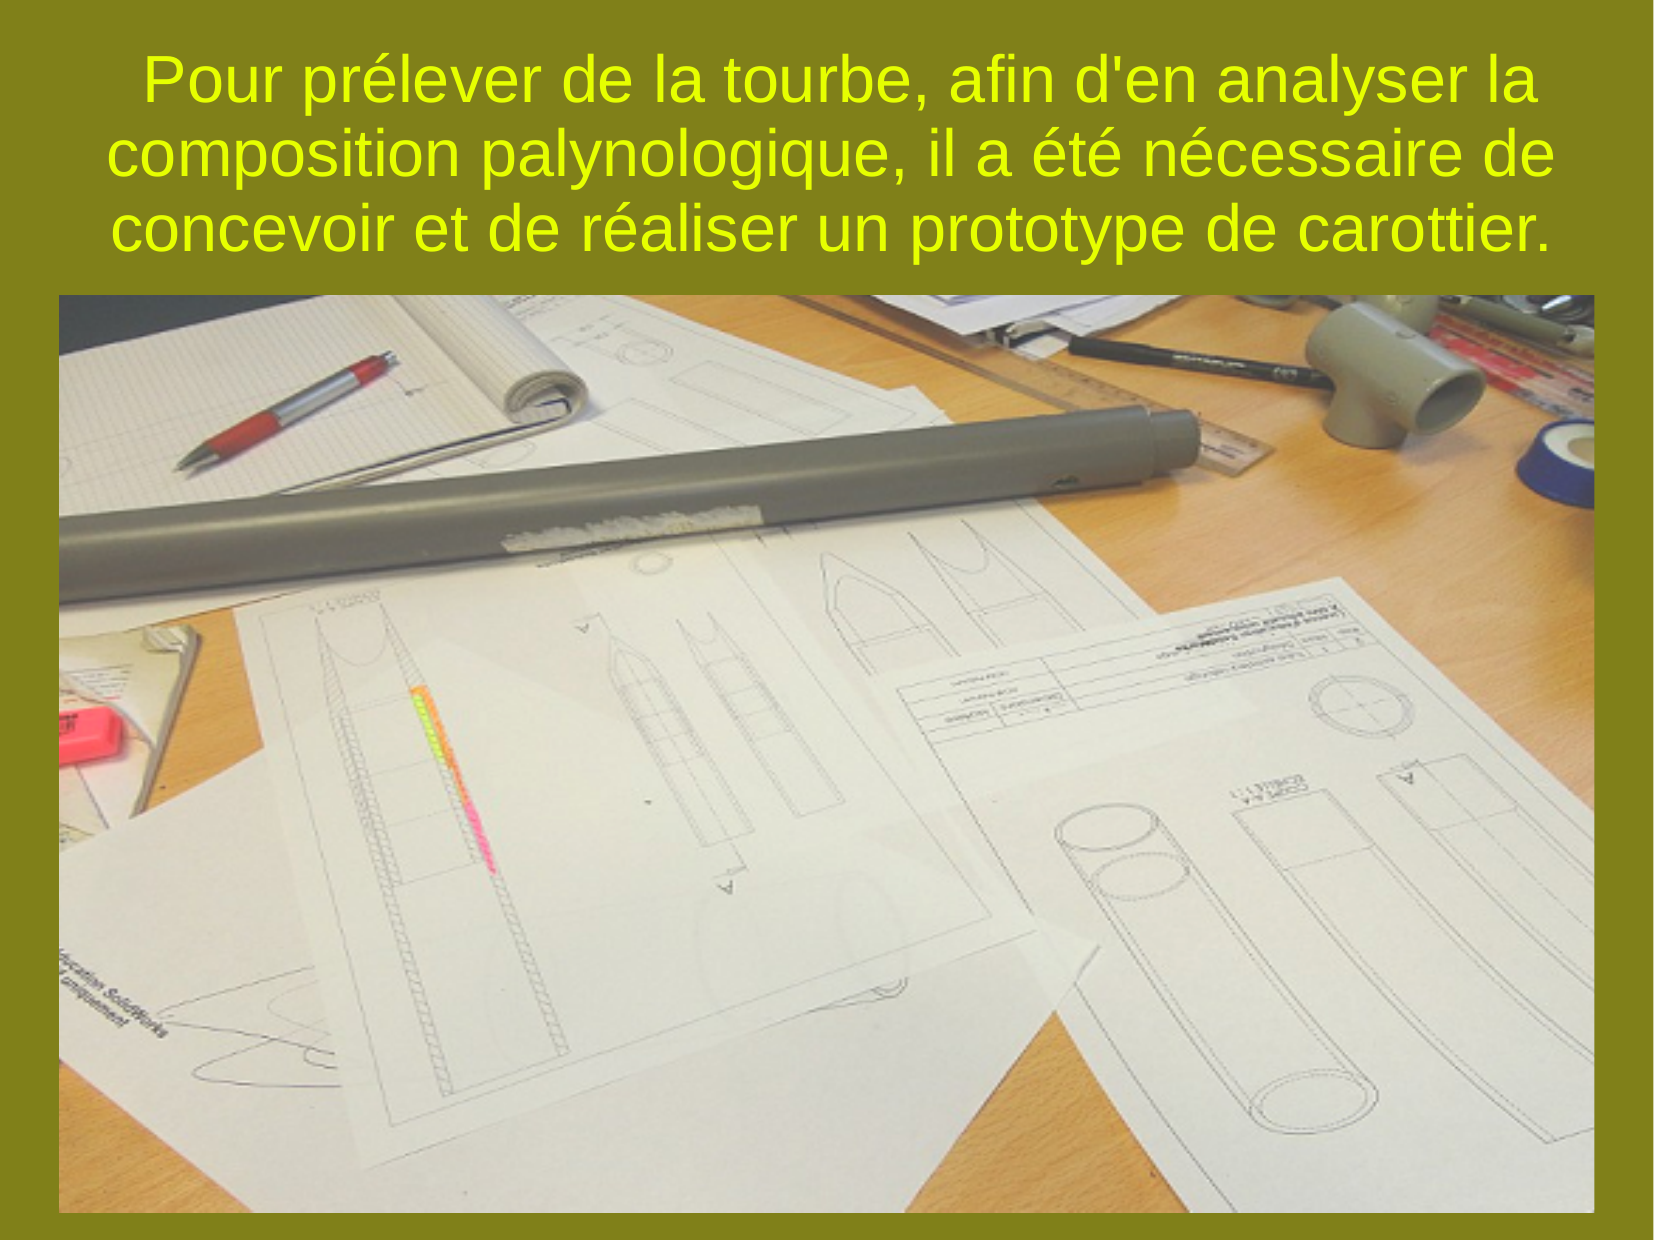

# Pour prélever de la tourbe, afin d'en analyser la composition palynologique, il a été nécessaire de concevoir et de réaliser un prototype de carottier.